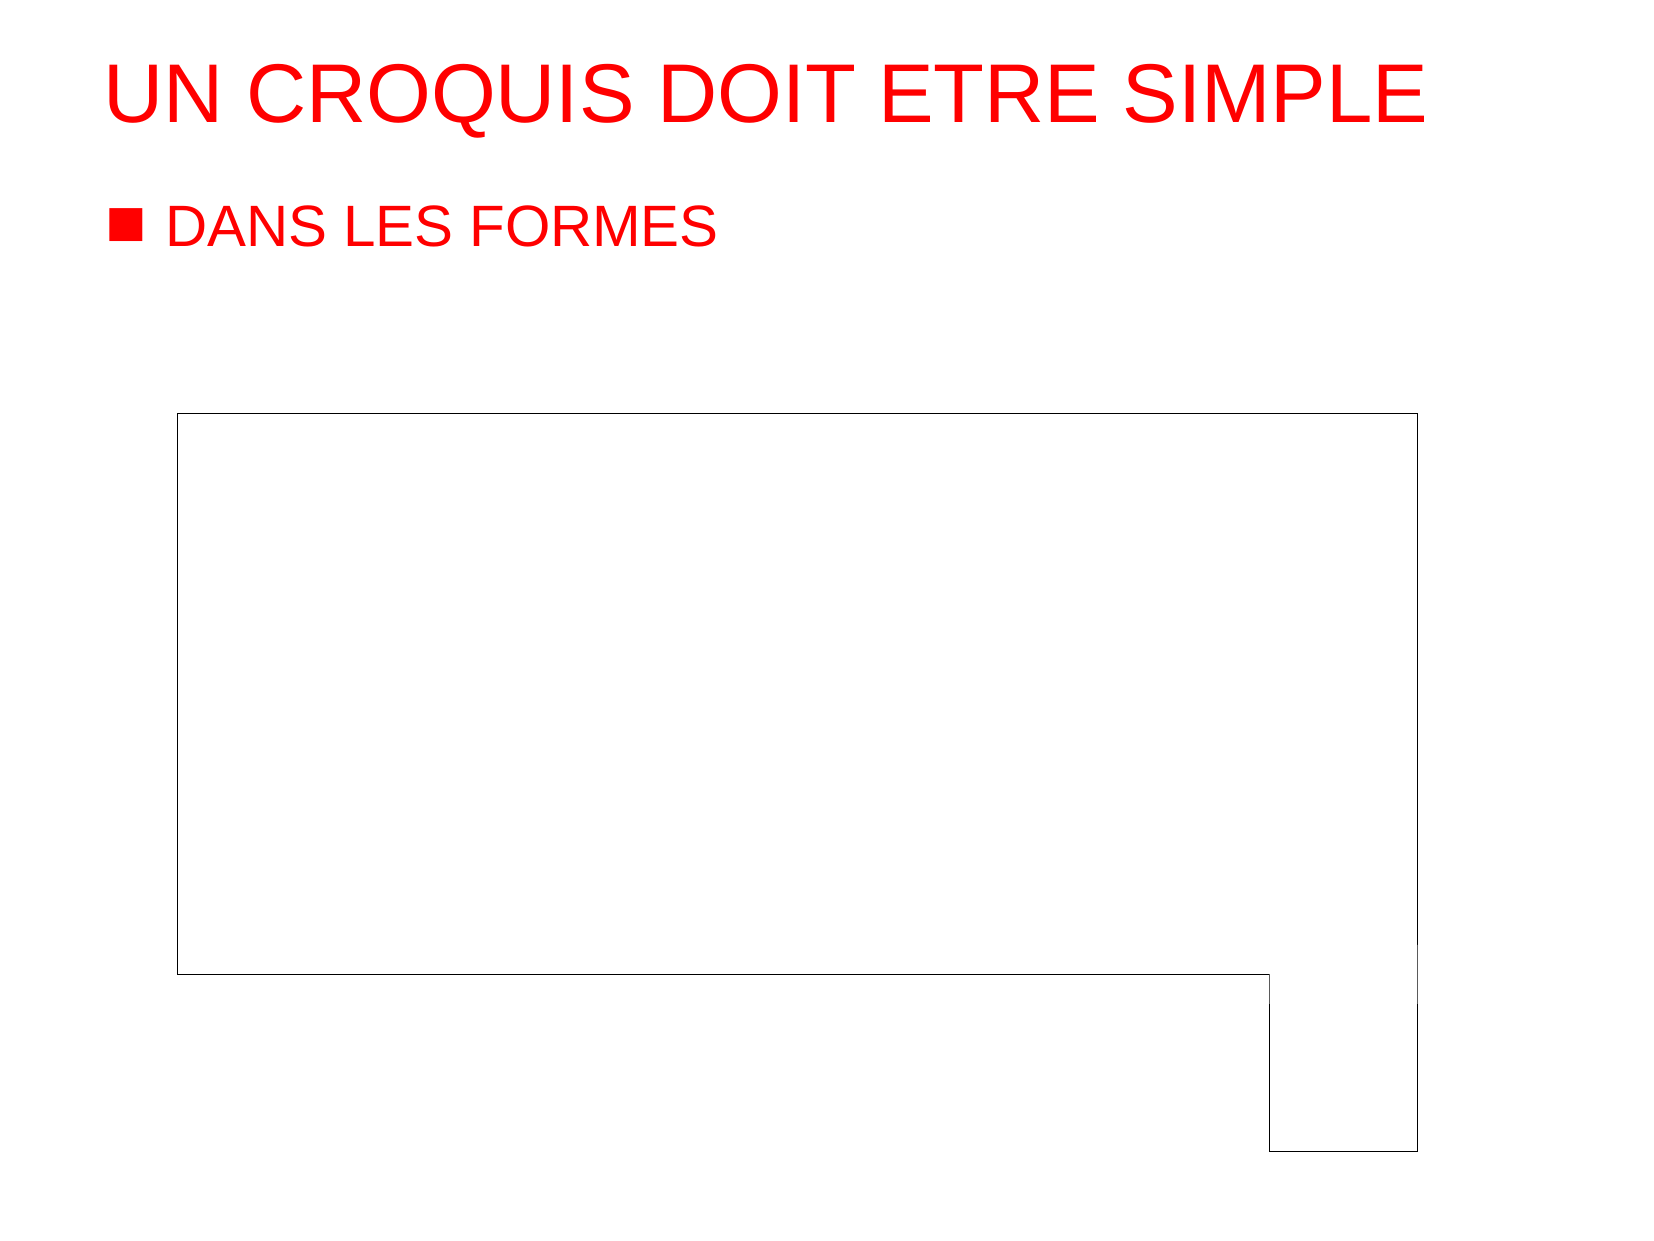

UN CROQUIS DOIT ETRE SIMPLE
 DANS LES FORMES